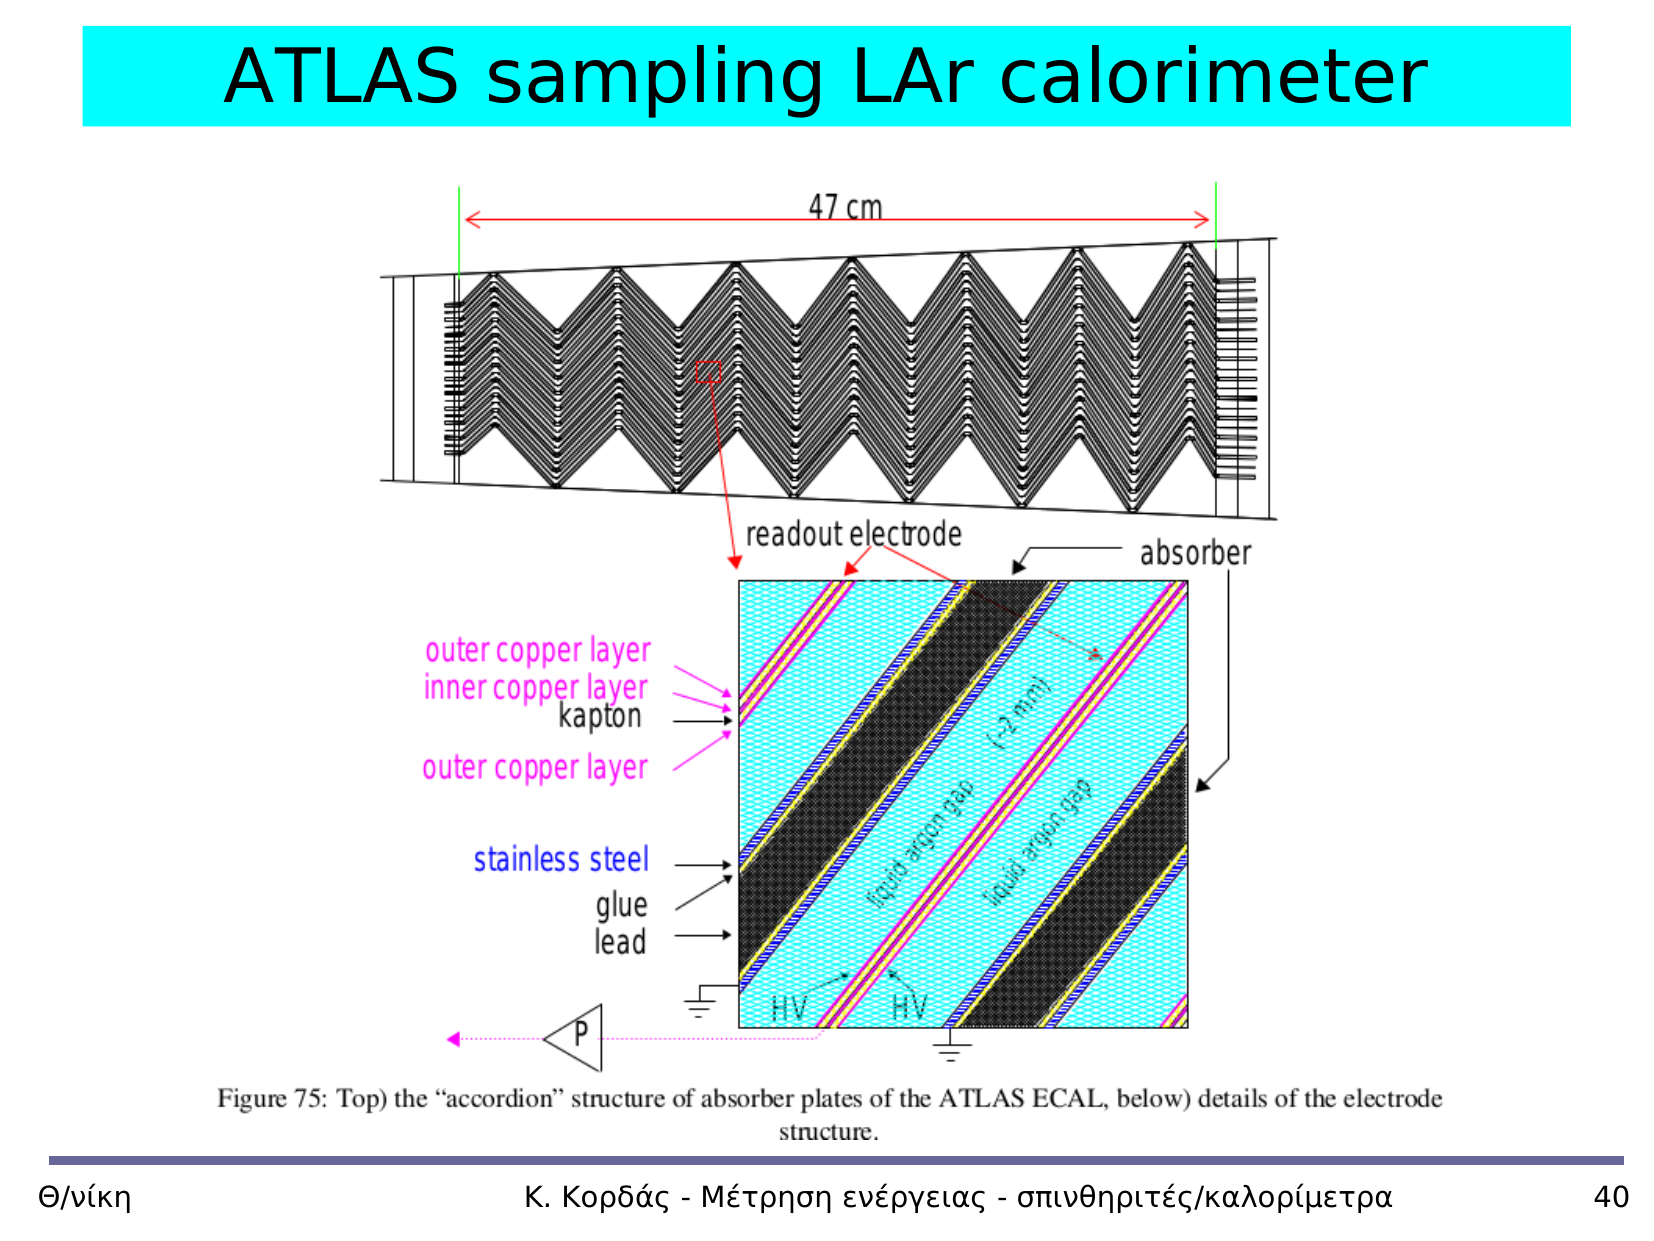

# ATLAS sampling LAr calorimeter
Θ/νίκη
Κ. Κορδάς - Μέτρηση ενέργειας - σπινθηριτές/καλορίμετρα
40